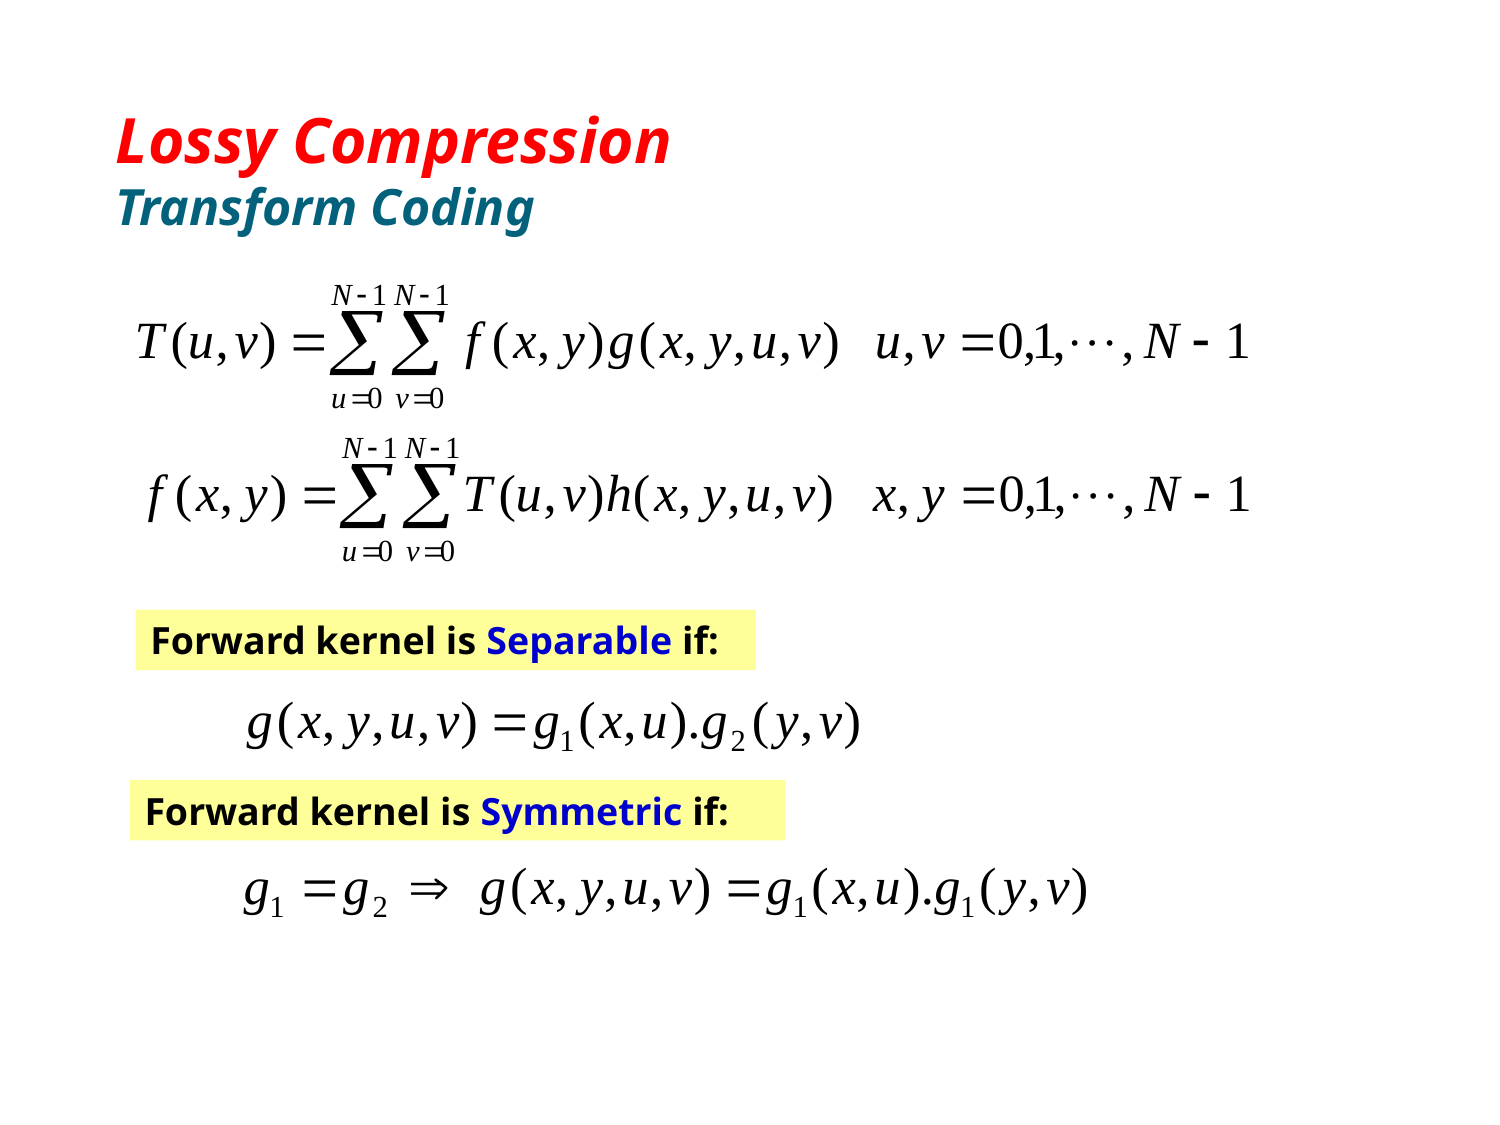

Lossy Compression
Transform Coding
Forward kernel is Separable if:
Forward kernel is Symmetric if: